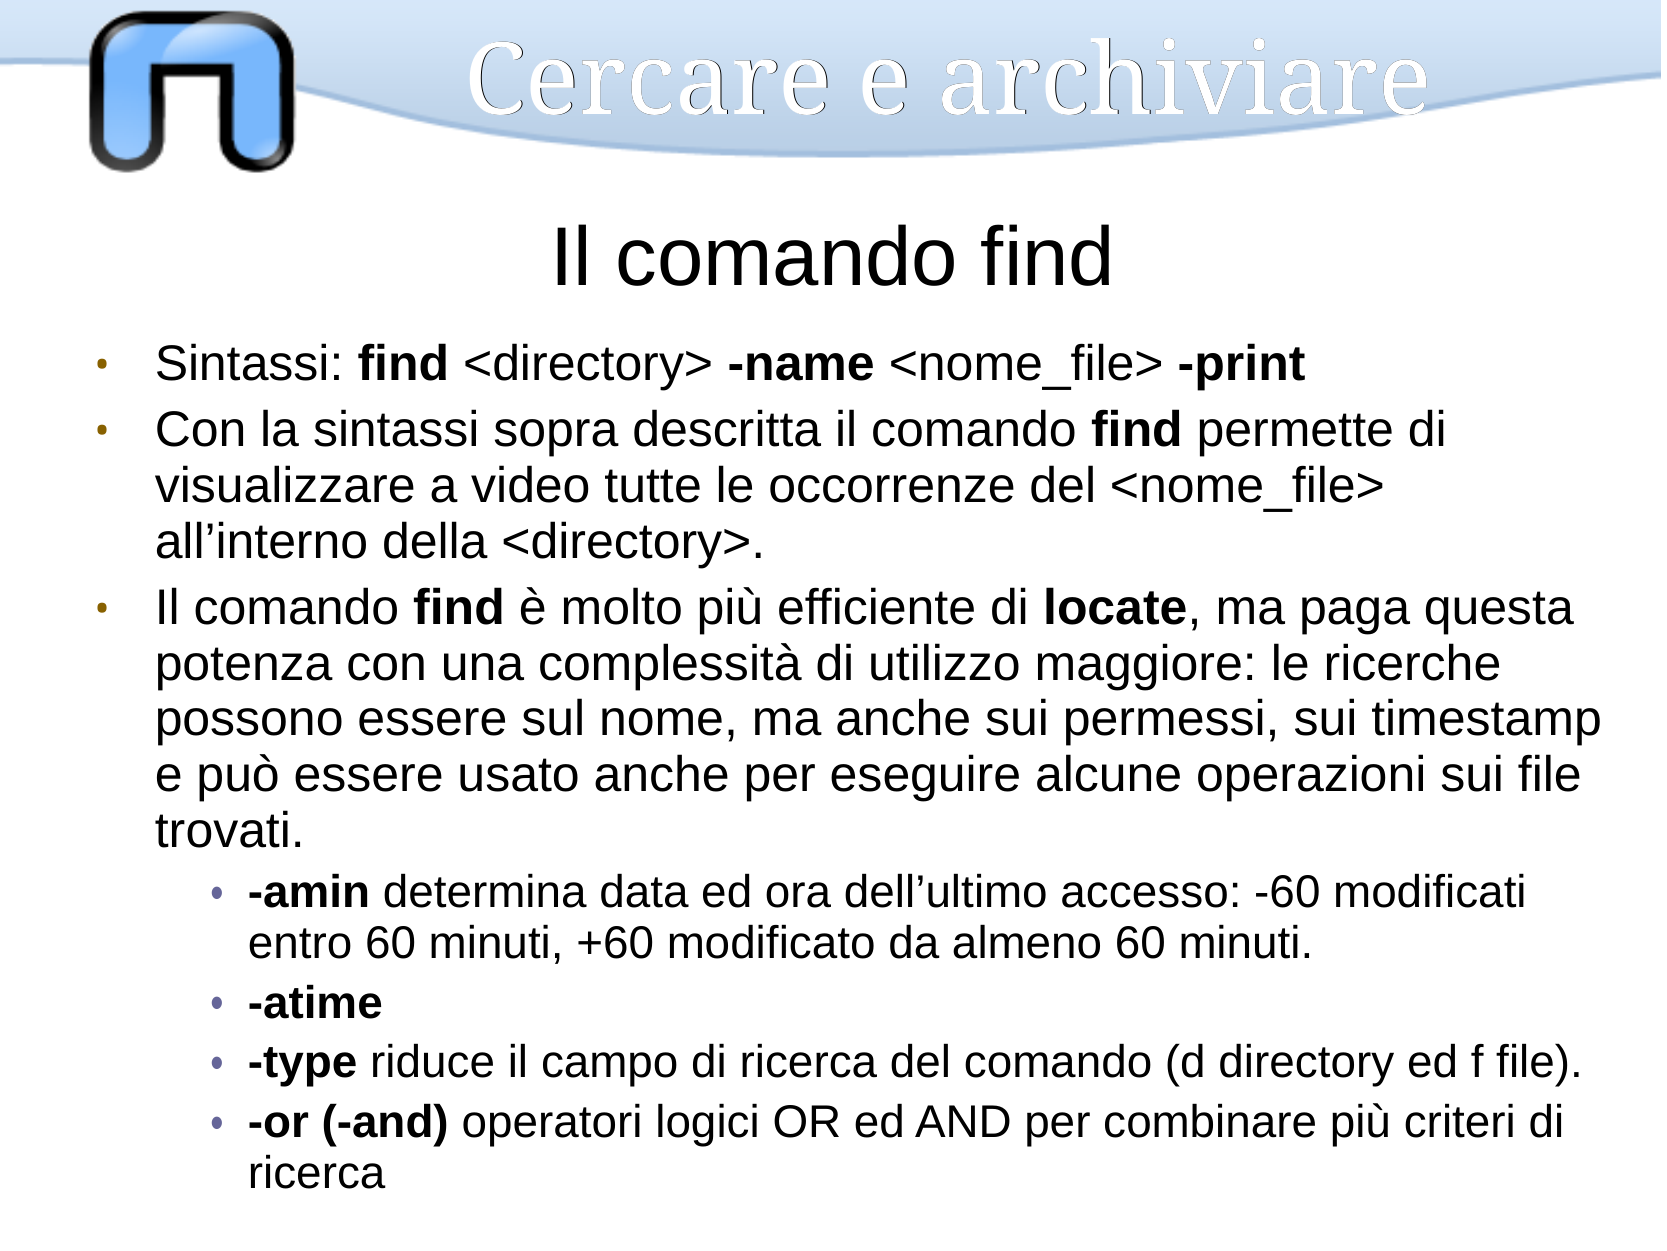

Cercare e archiviare
# Il comando find
Sintassi: find <directory> -name <nome_file> -print
Con la sintassi sopra descritta il comando find permette di visualizzare a video tutte le occorrenze del <nome_file> all’interno della <directory>.
Il comando find è molto più efficiente di locate, ma paga questa potenza con una complessità di utilizzo maggiore: le ricerche possono essere sul nome, ma anche sui permessi, sui timestamp e può essere usato anche per eseguire alcune operazioni sui file trovati.
-amin determina data ed ora dell’ultimo accesso: -60 modificati entro 60 minuti, +60 modificato da almeno 60 minuti.
-atime
-type riduce il campo di ricerca del comando (d directory ed f file).
-or (-and) operatori logici OR ed AND per combinare più criteri di ricerca